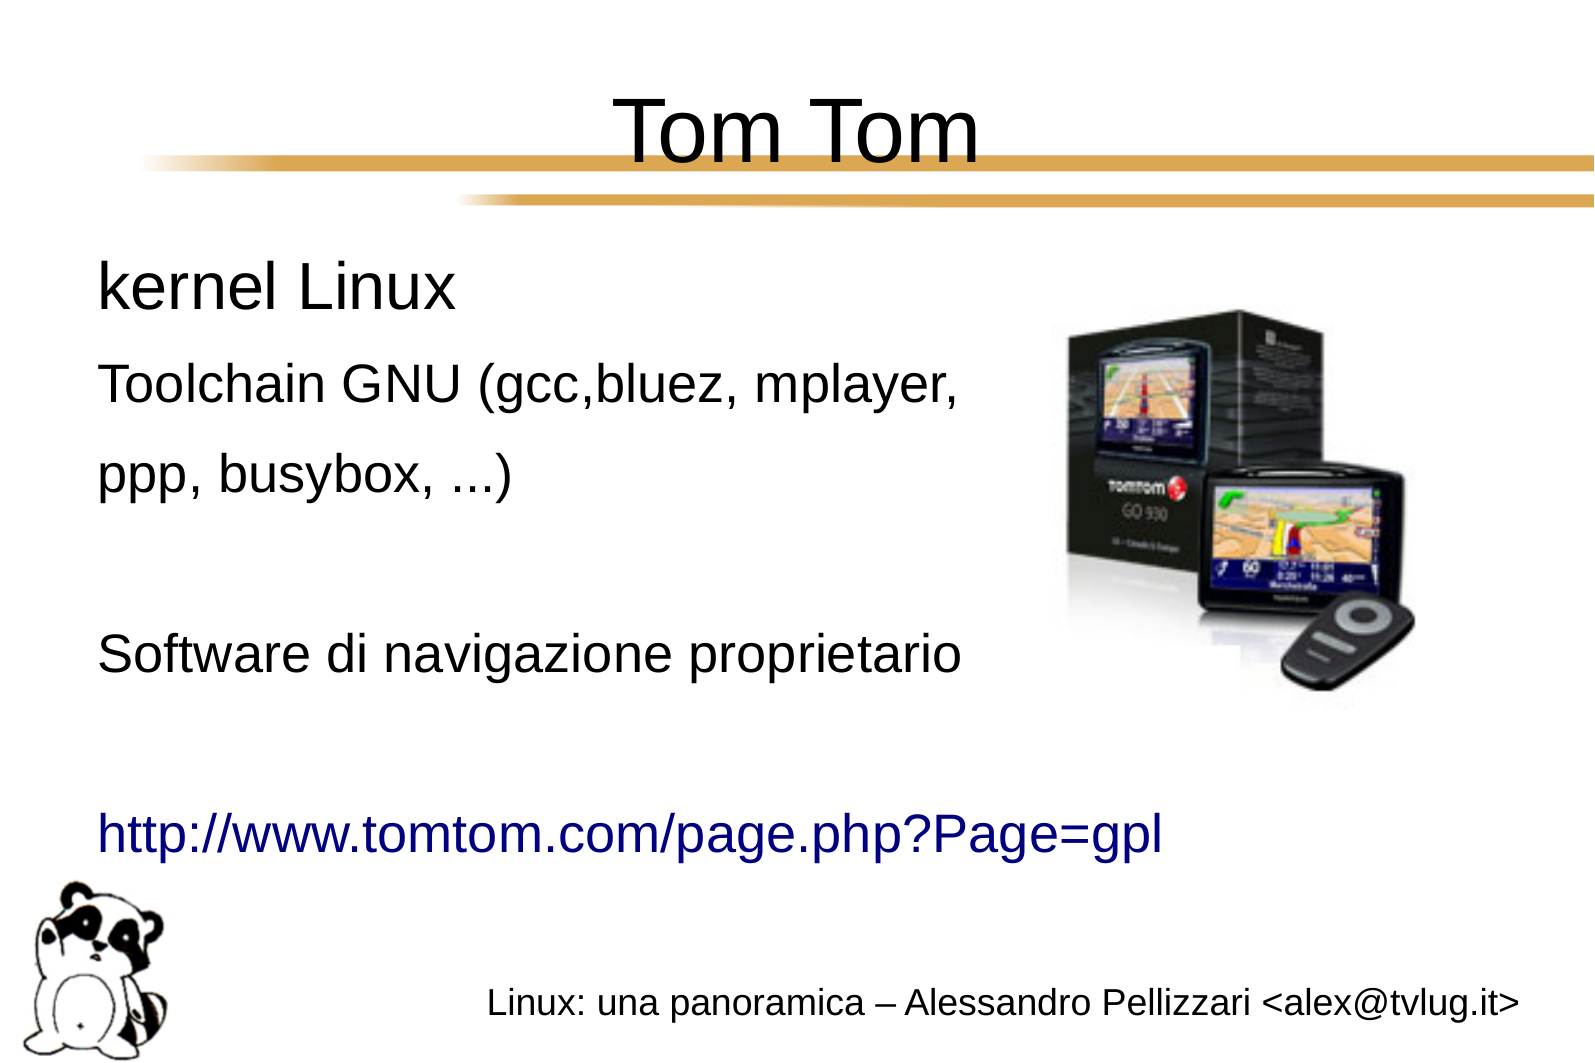

# Tom Tom
kernel Linux
Toolchain GNU (gcc,bluez, mplayer,
ppp, busybox, ...)
Software di navigazione proprietario
http://www.tomtom.com/page.php?Page=gpl
Linux: una panoramica – Alessandro Pellizzari <alex@tvlug.it>